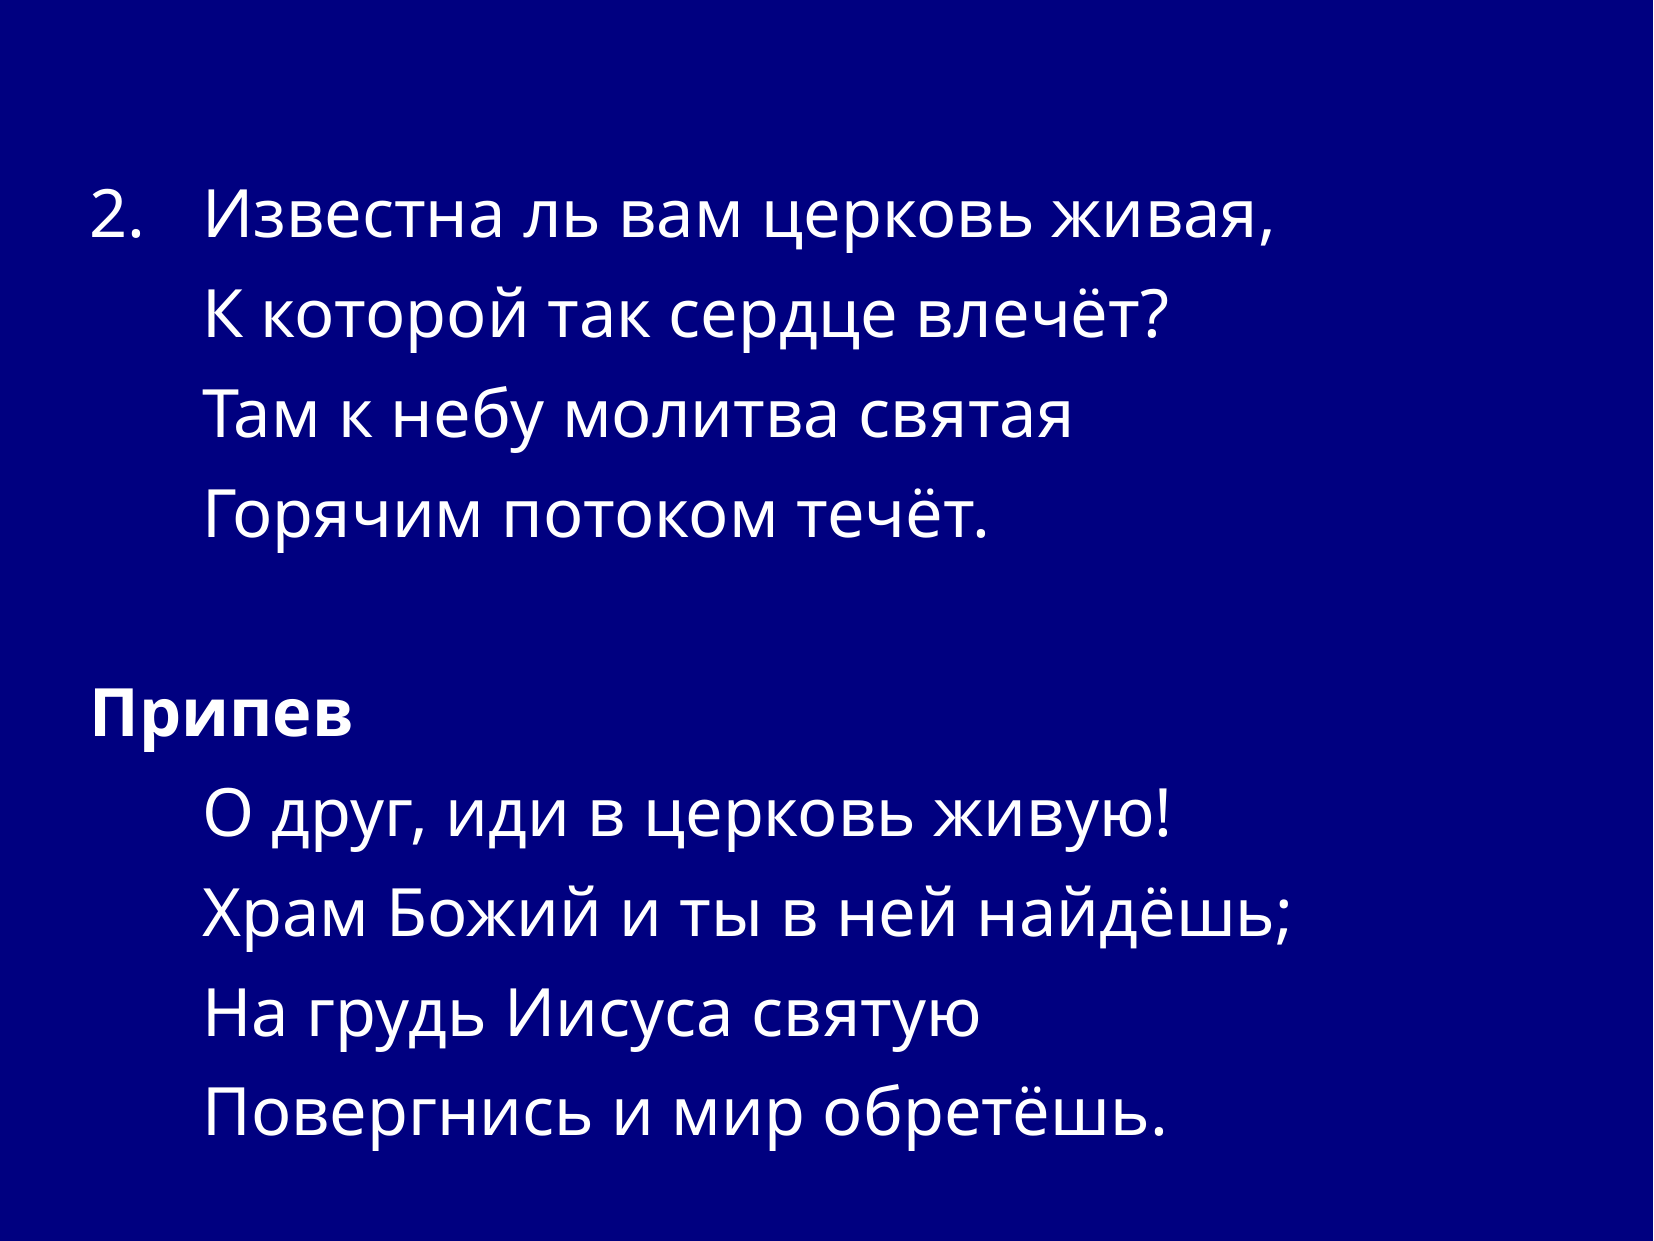

2.	Известна ль вам церковь живая,
	К которой так сердце влечёт?
	Там к небу молитва святая
	Горячим потоком течёт.
Припев
	О друг, иди в церковь живую!
	Храм Божий и ты в ней найдёшь;
	На грудь Иисуса святую
	Повергнись и мир обретёшь.